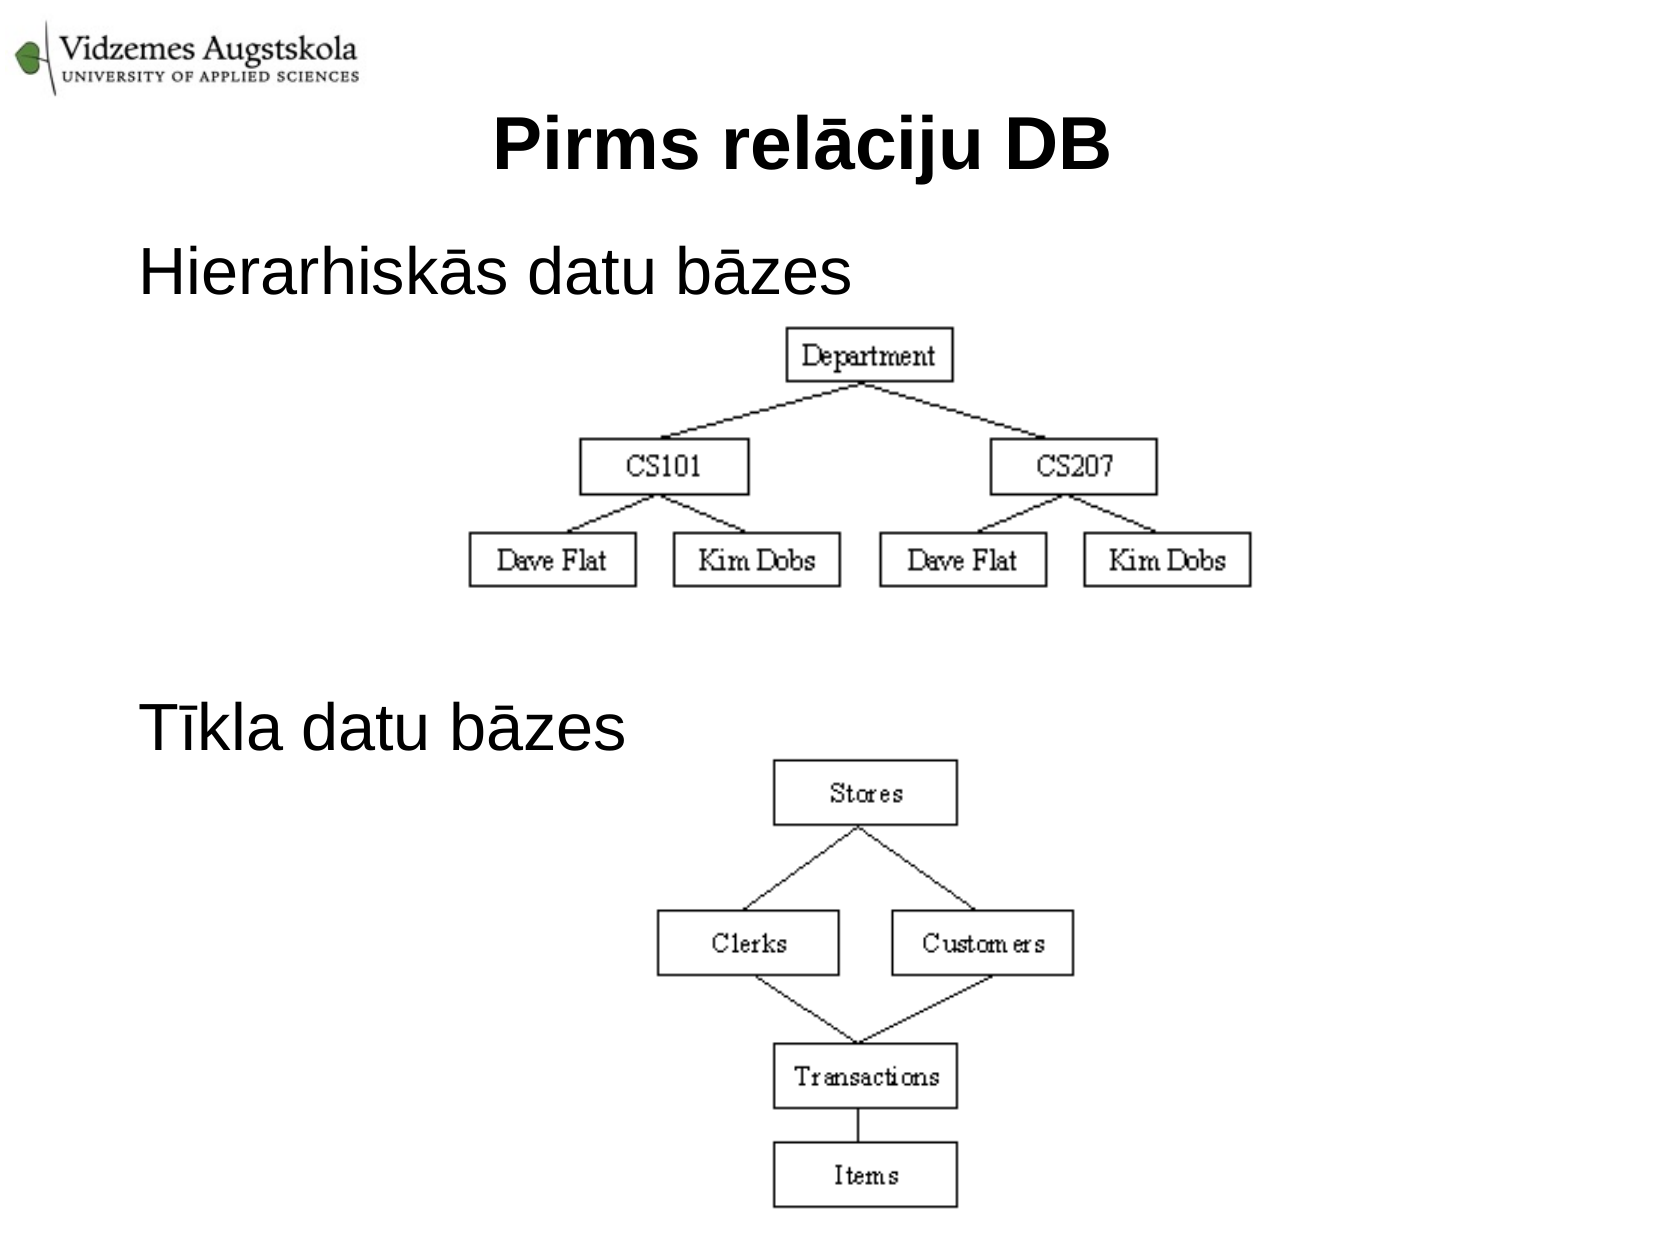

# Pirms relāciju DB
Hierarhiskās datu bāzes
Tīkla datu bāzes